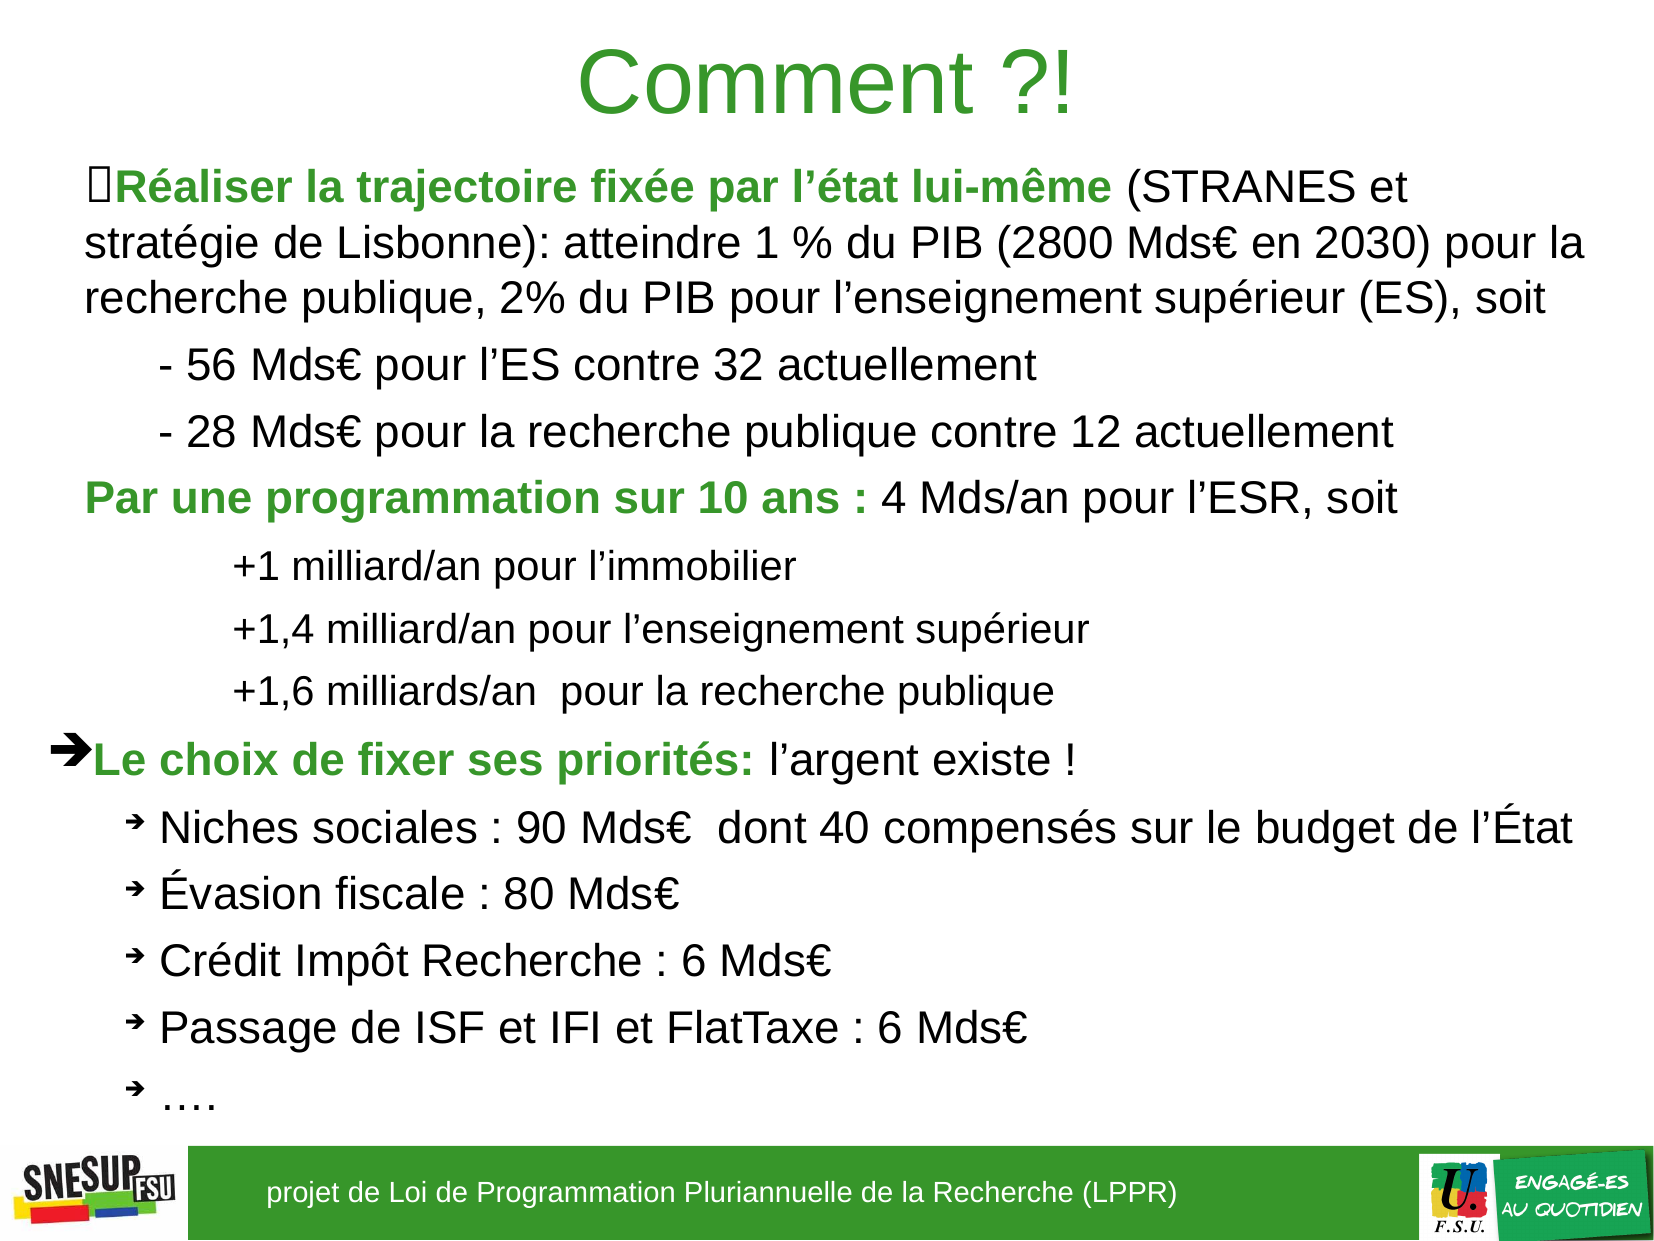

Comment ?!
Réaliser la trajectoire fixée par l’état lui-même (STRANES et stratégie de Lisbonne): atteindre 1 % du PIB (2800 Mds€ en 2030) pour la recherche publique, 2% du PIB pour l’enseignement supérieur (ES), soit
	- 56 Mds€ pour l’ES contre 32 actuellement
	- 28 Mds€ pour la recherche publique contre 12 actuellement
Par une programmation sur 10 ans : 4 Mds/an pour l’ESR, soit
		+1 milliard/an pour l’immobilier
		+1,4 milliard/an pour l’enseignement supérieur
		+1,6 milliards/an  pour la recherche publique
Le choix de fixer ses priorités: l’argent existe !
Niches sociales : 90 Mds€ dont 40 compensés sur le budget de l’État
Évasion fiscale : 80 Mds€
Crédit Impôt Recherche : 6 Mds€
Passage de ISF et IFI et FlatTaxe : 6 Mds€
….